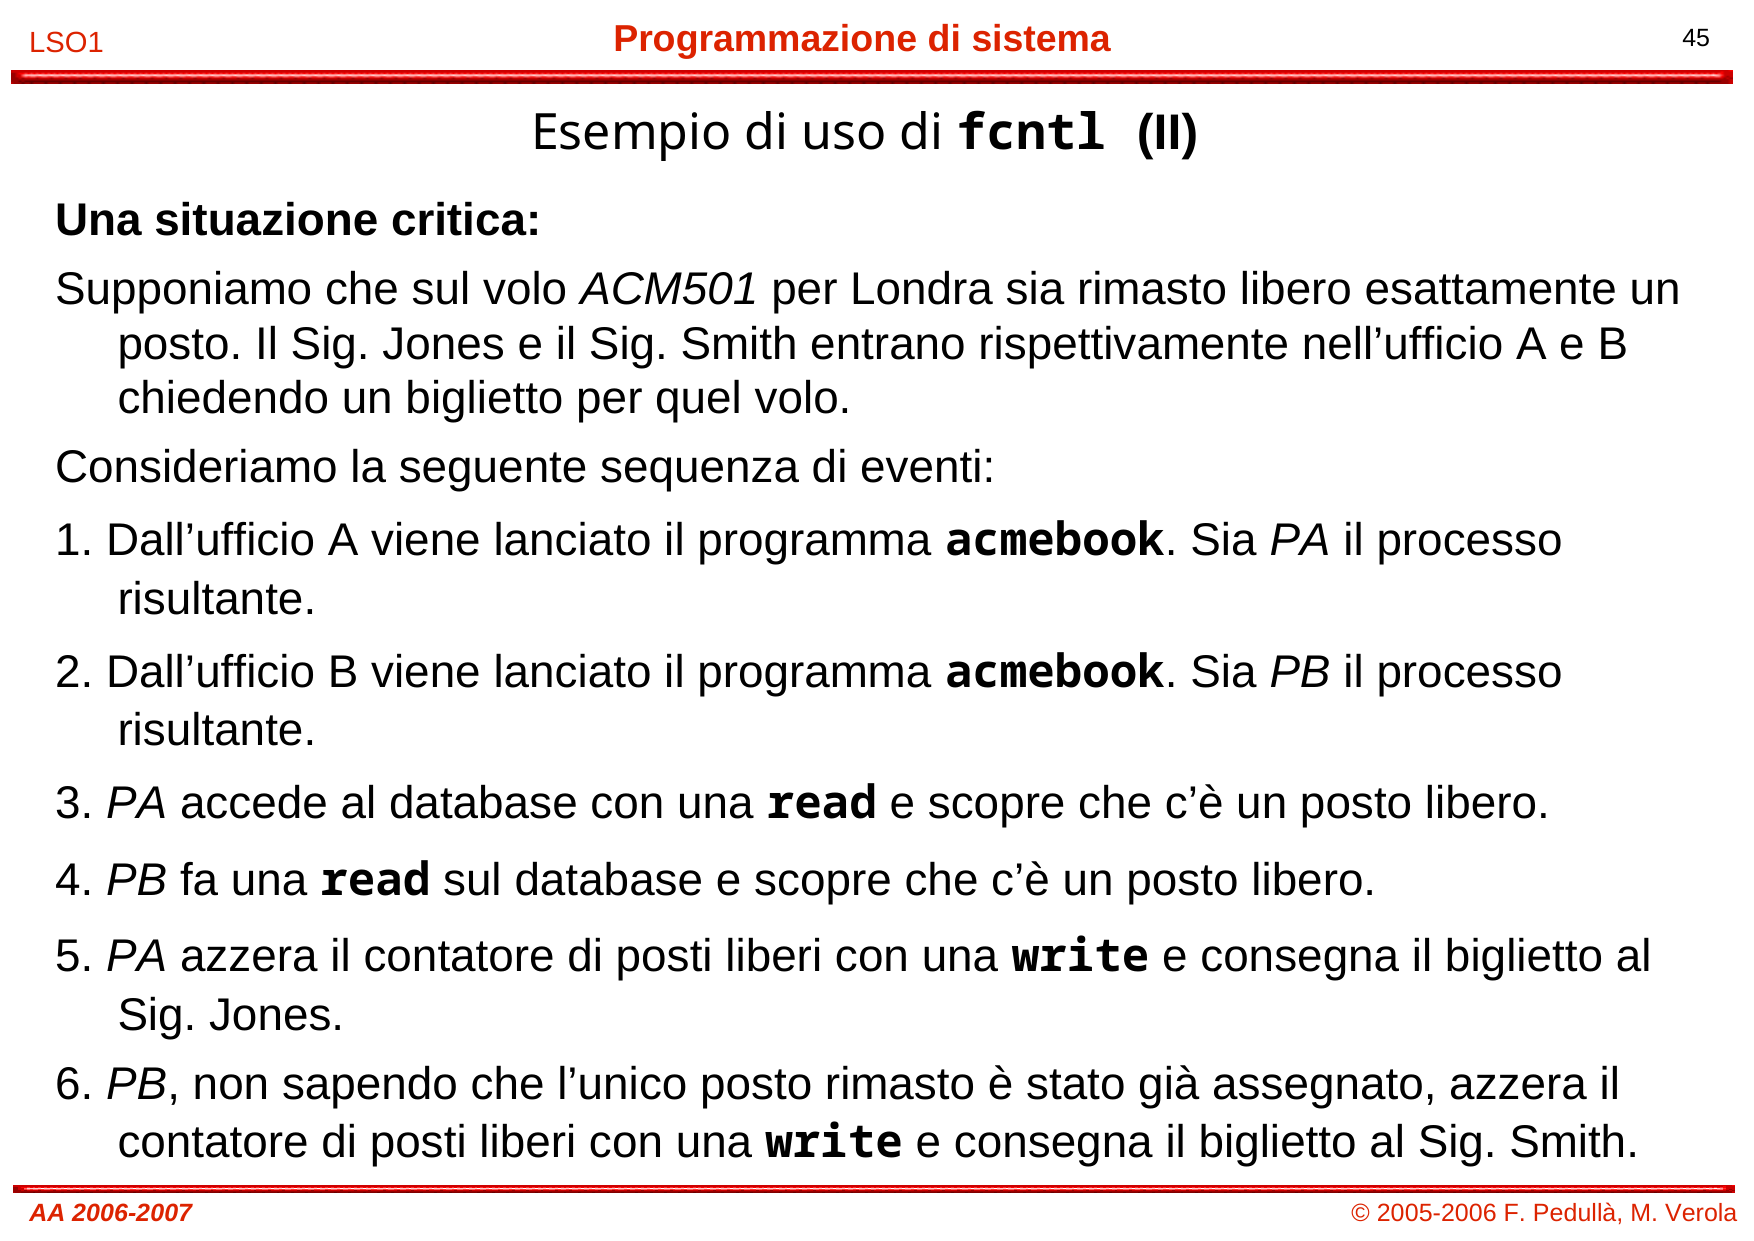

Esempio di uso di fcntl (II)
# Una situazione critica:
Supponiamo che sul volo ACM501 per Londra sia rimasto libero esattamente un posto. Il Sig. Jones e il Sig. Smith entrano rispettivamente nell’ufficio A e B chiedendo un biglietto per quel volo.
Consideriamo la seguente sequenza di eventi:
1. Dall’ufficio A viene lanciato il programma acmebook. Sia PA il processo risultante.
2. Dall’ufficio B viene lanciato il programma acmebook. Sia PB il processo risultante.
3. PA accede al database con una read e scopre che c’è un posto libero.
4. PB fa una read sul database e scopre che c’è un posto libero.
5. PA azzera il contatore di posti liberi con una write e consegna il biglietto al Sig. Jones.
6. PB, non sapendo che l’unico posto rimasto è stato già assegnato, azzera il contatore di posti liberi con una write e consegna il biglietto al Sig. Smith.